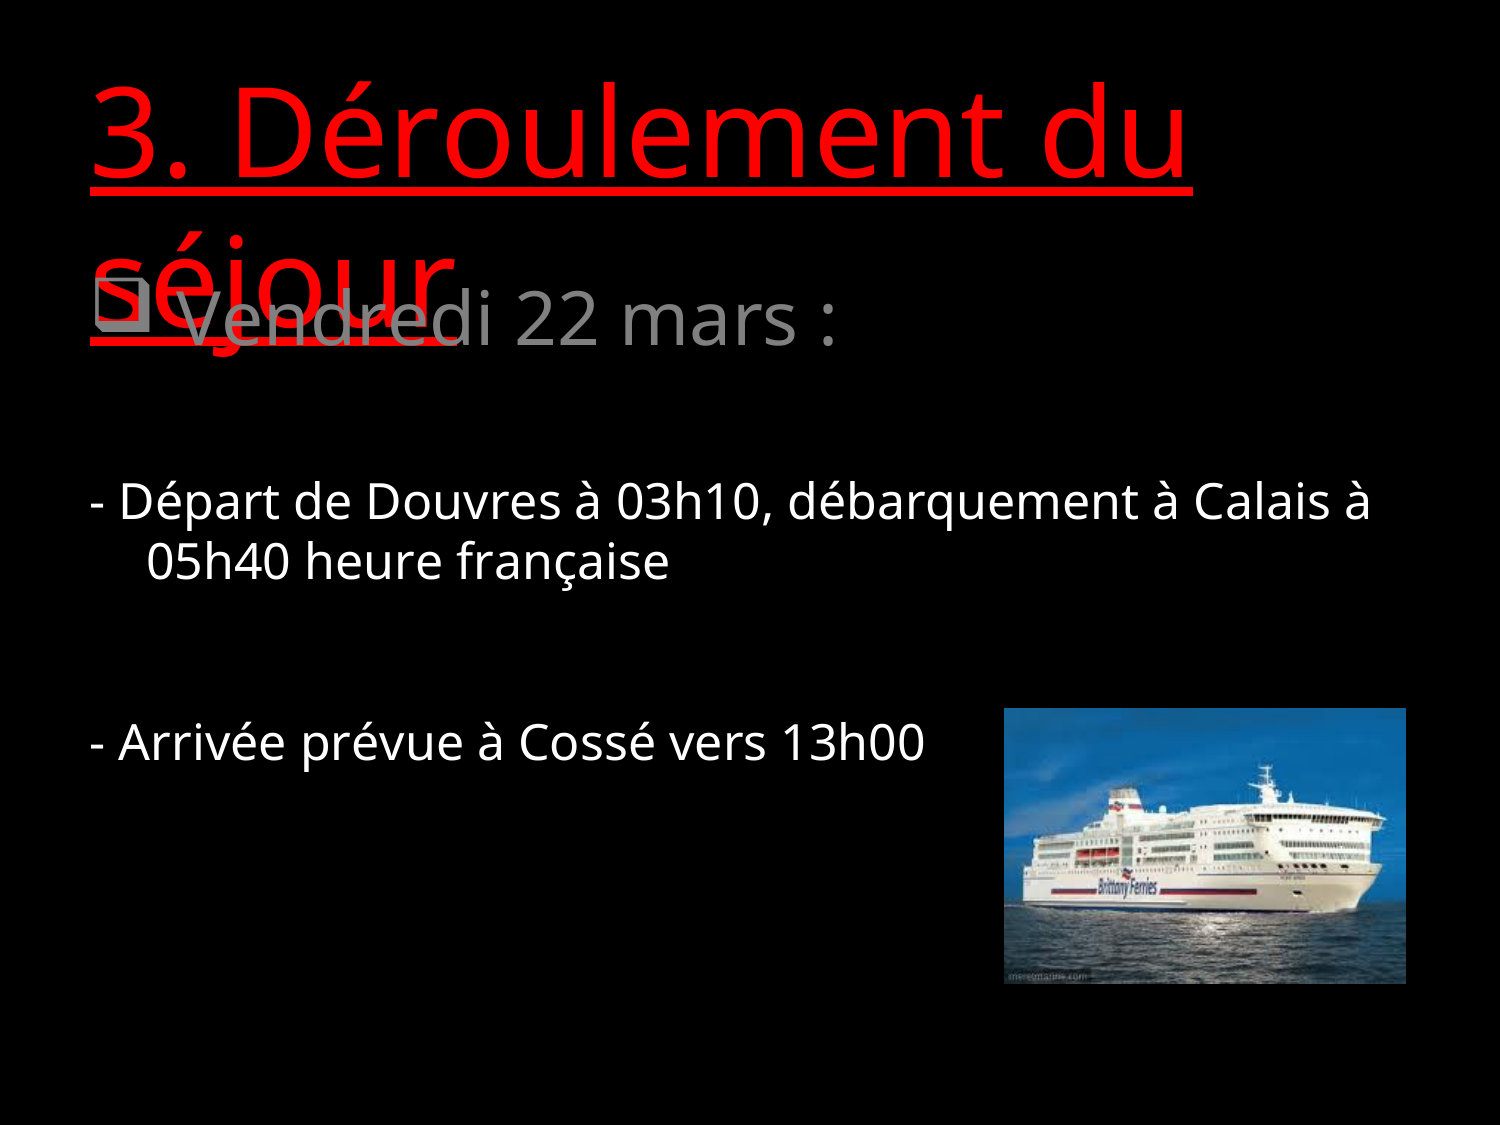

# 3. Déroulement du séjour
 Vendredi 22 mars :
- Départ de Douvres à 03h10, débarquement à Calais à 05h40 heure française
- Arrivée prévue à Cossé vers 13h00